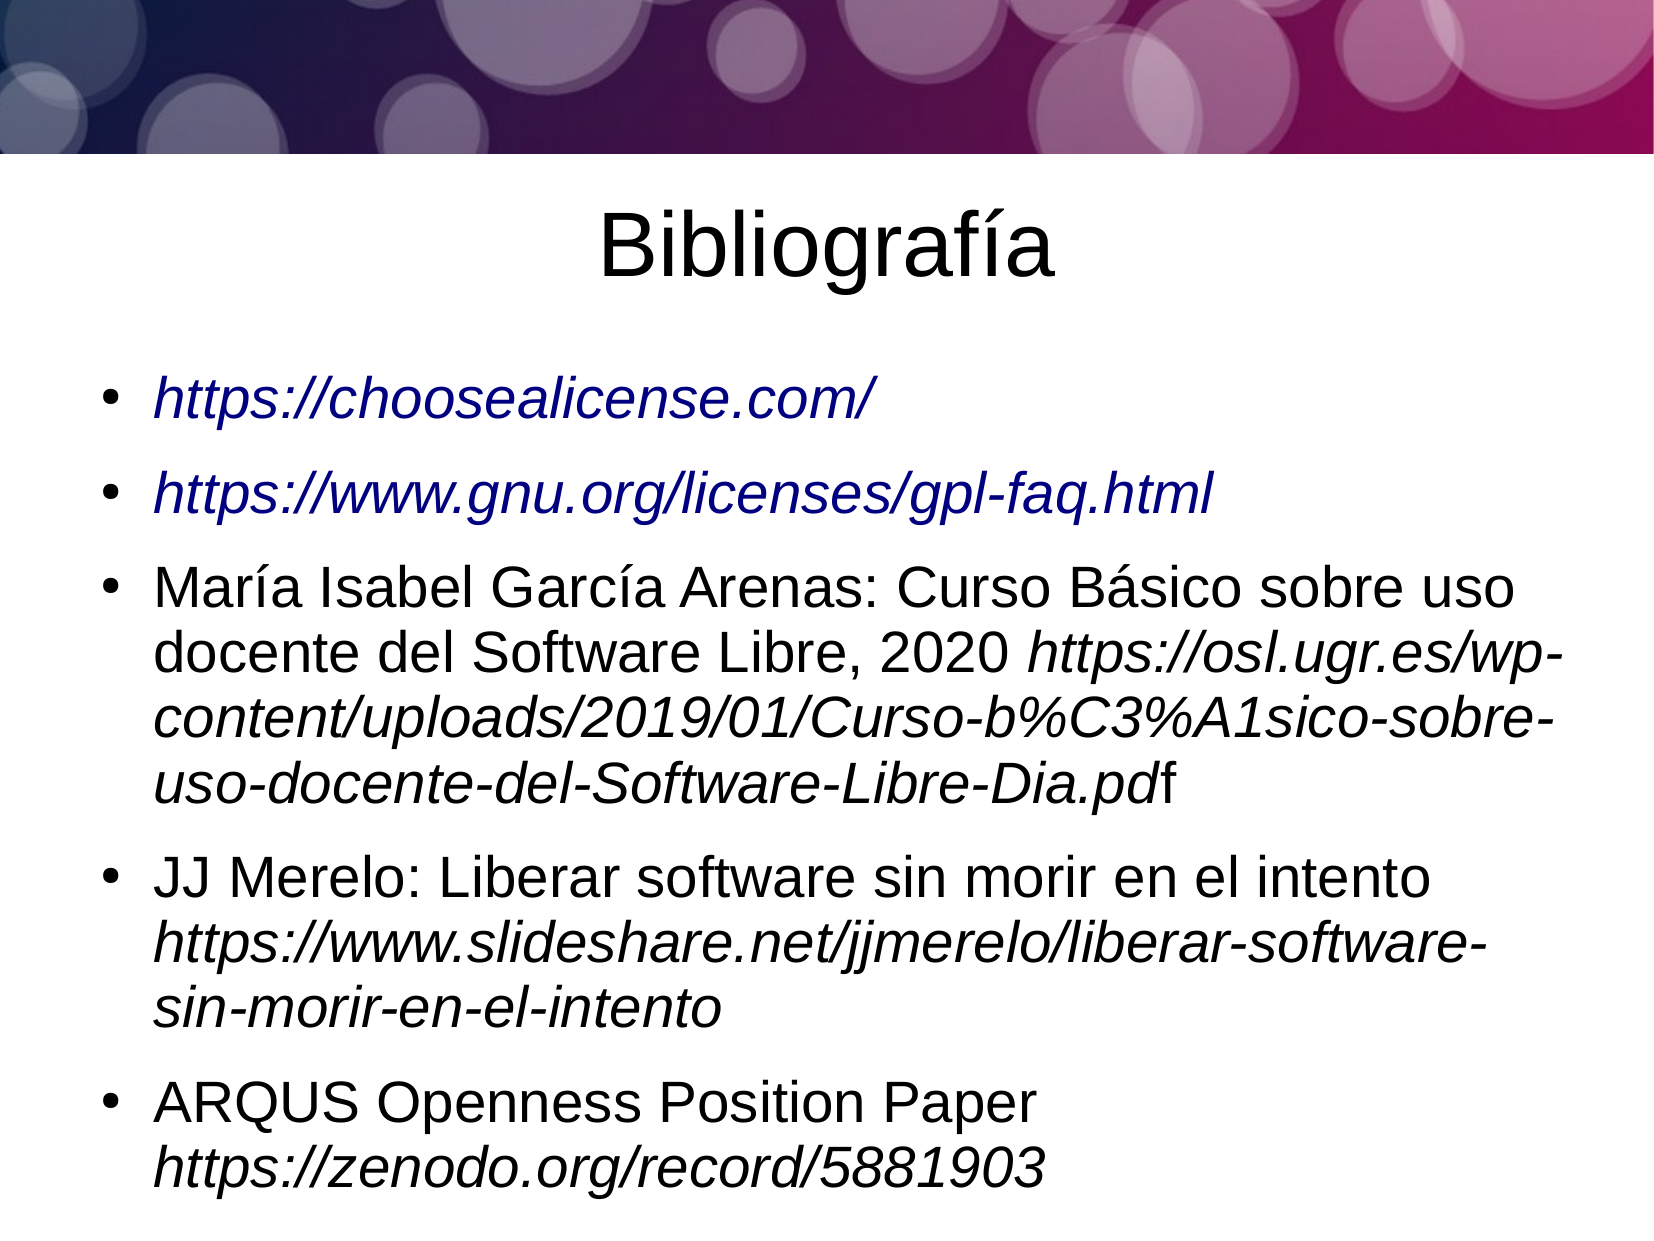

# Bibliografía
https://choosealicense.com/
https://www.gnu.org/licenses/gpl-faq.html
María Isabel García Arenas: Curso Básico sobre uso docente del Software Libre, 2020 https://osl.ugr.es/wp-content/uploads/2019/01/Curso-b%C3%A1sico-sobre-uso-docente-del-Software-Libre-Dia.pdf
JJ Merelo: Liberar software sin morir en el intento https://www.slideshare.net/jjmerelo/liberar-software-sin-morir-en-el-intento
ARQUS Openness Position Paper https://zenodo.org/record/5881903